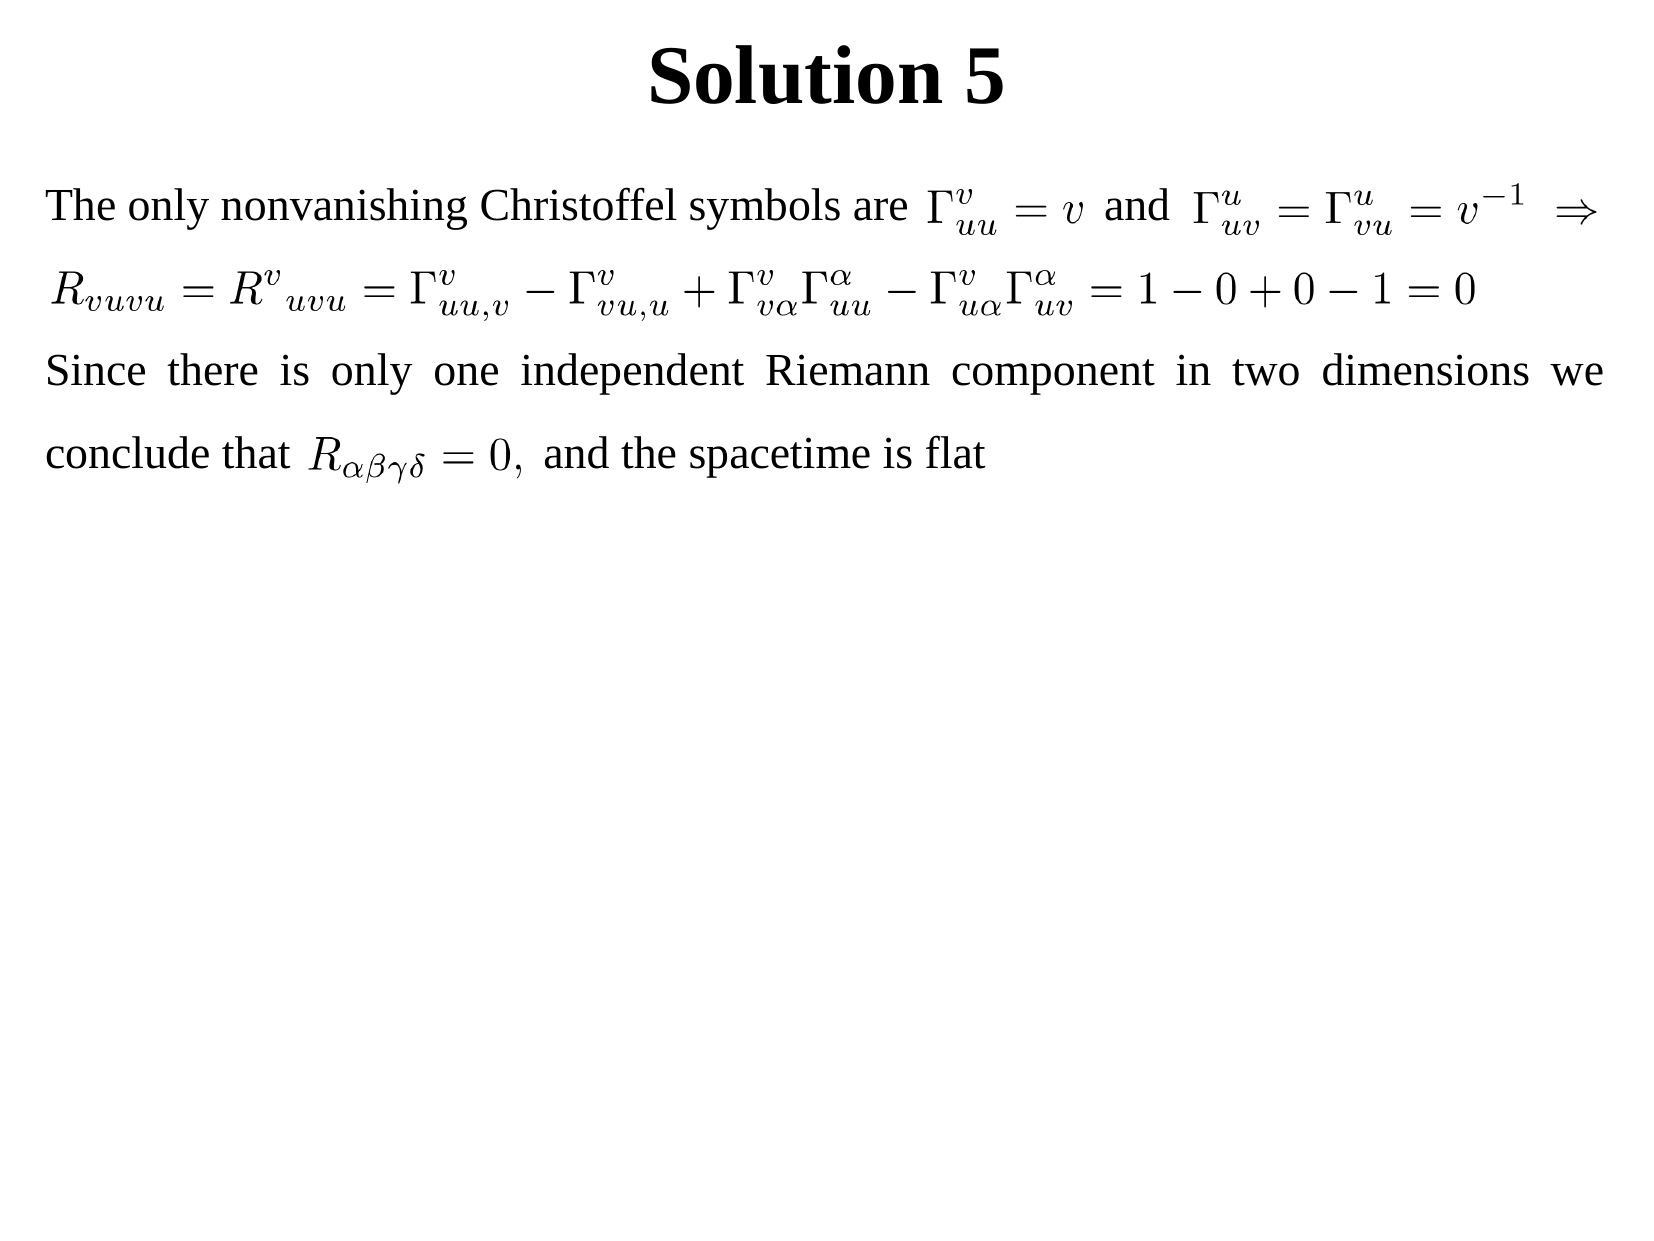

Solution 5
# The only nonvanishing Christoffel symbols are and
Since there is only one independent Riemann component in two dimensions we conclude that and the spacetime is flat